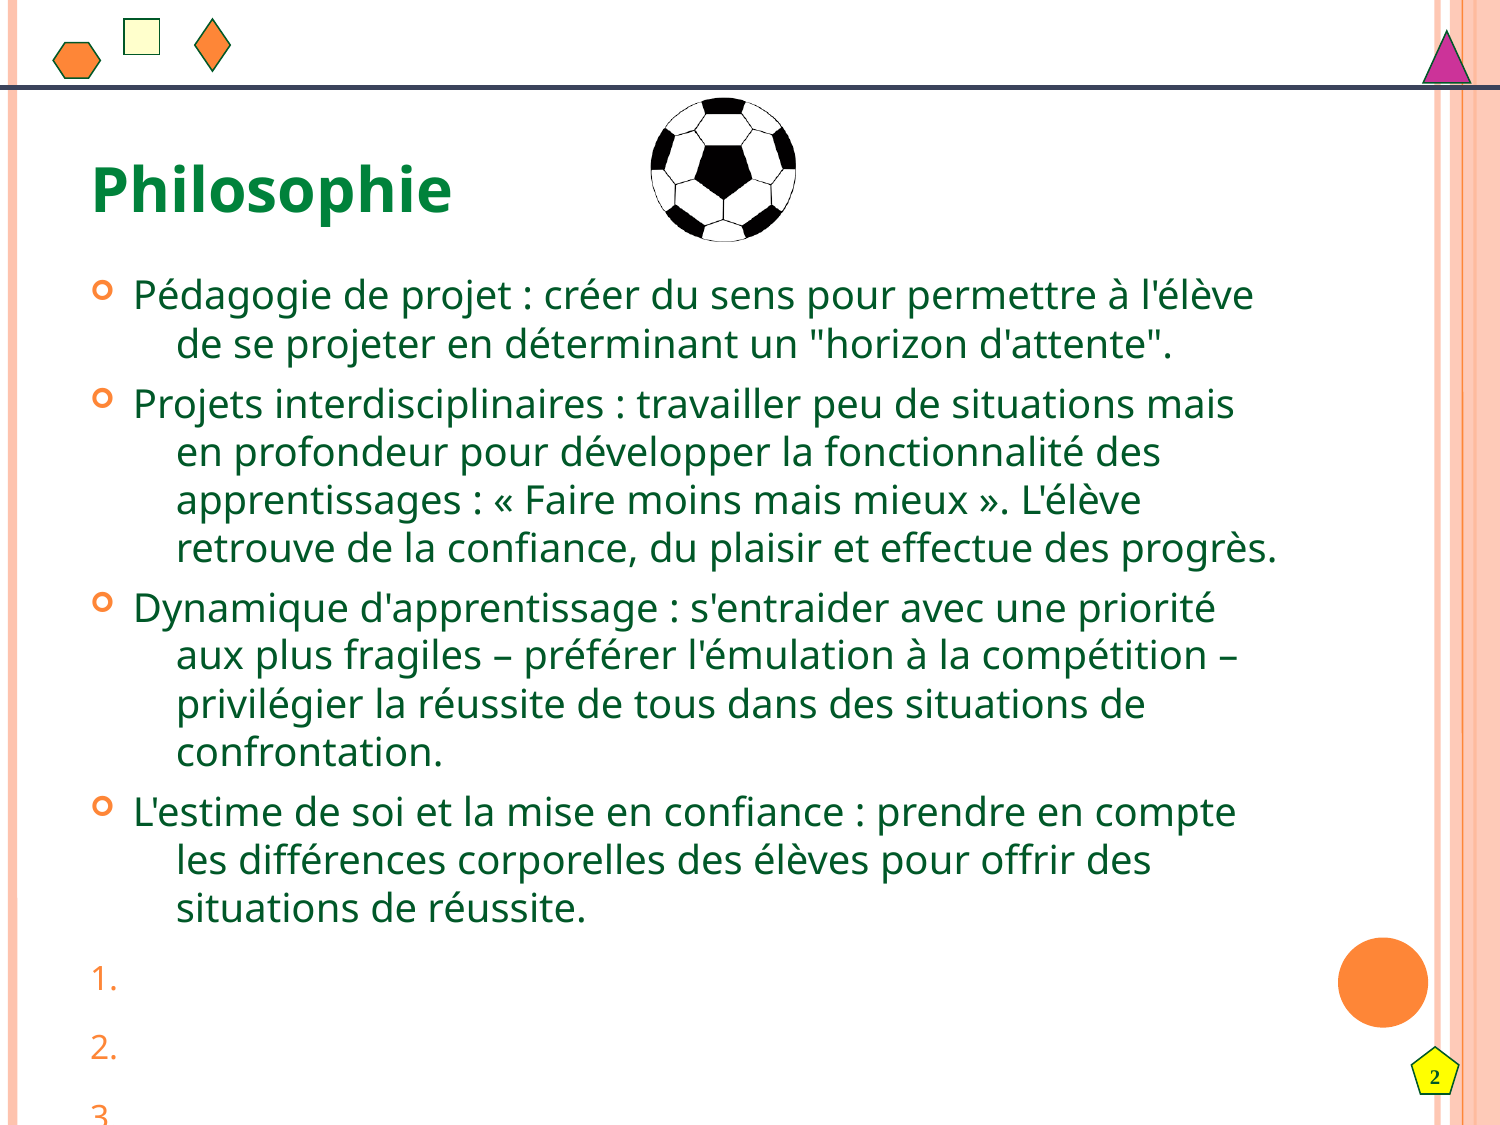

# Philosophie
Pédagogie de projet : créer du sens pour permettre à l'élève de se projeter en déterminant un "horizon d'attente".
Projets interdisciplinaires : travailler peu de situations mais en profondeur pour développer la fonctionnalité des apprentissages : « Faire moins mais mieux ». L'élève retrouve de la confiance, du plaisir et effectue des progrès.
Dynamique d'apprentissage : s'entraider avec une priorité aux plus fragiles – préférer l'émulation à la compétition – privilégier la réussite de tous dans des situations de confrontation.
L'estime de soi et la mise en confiance : prendre en compte les différences corporelles des élèves pour offrir des situations de réussite.